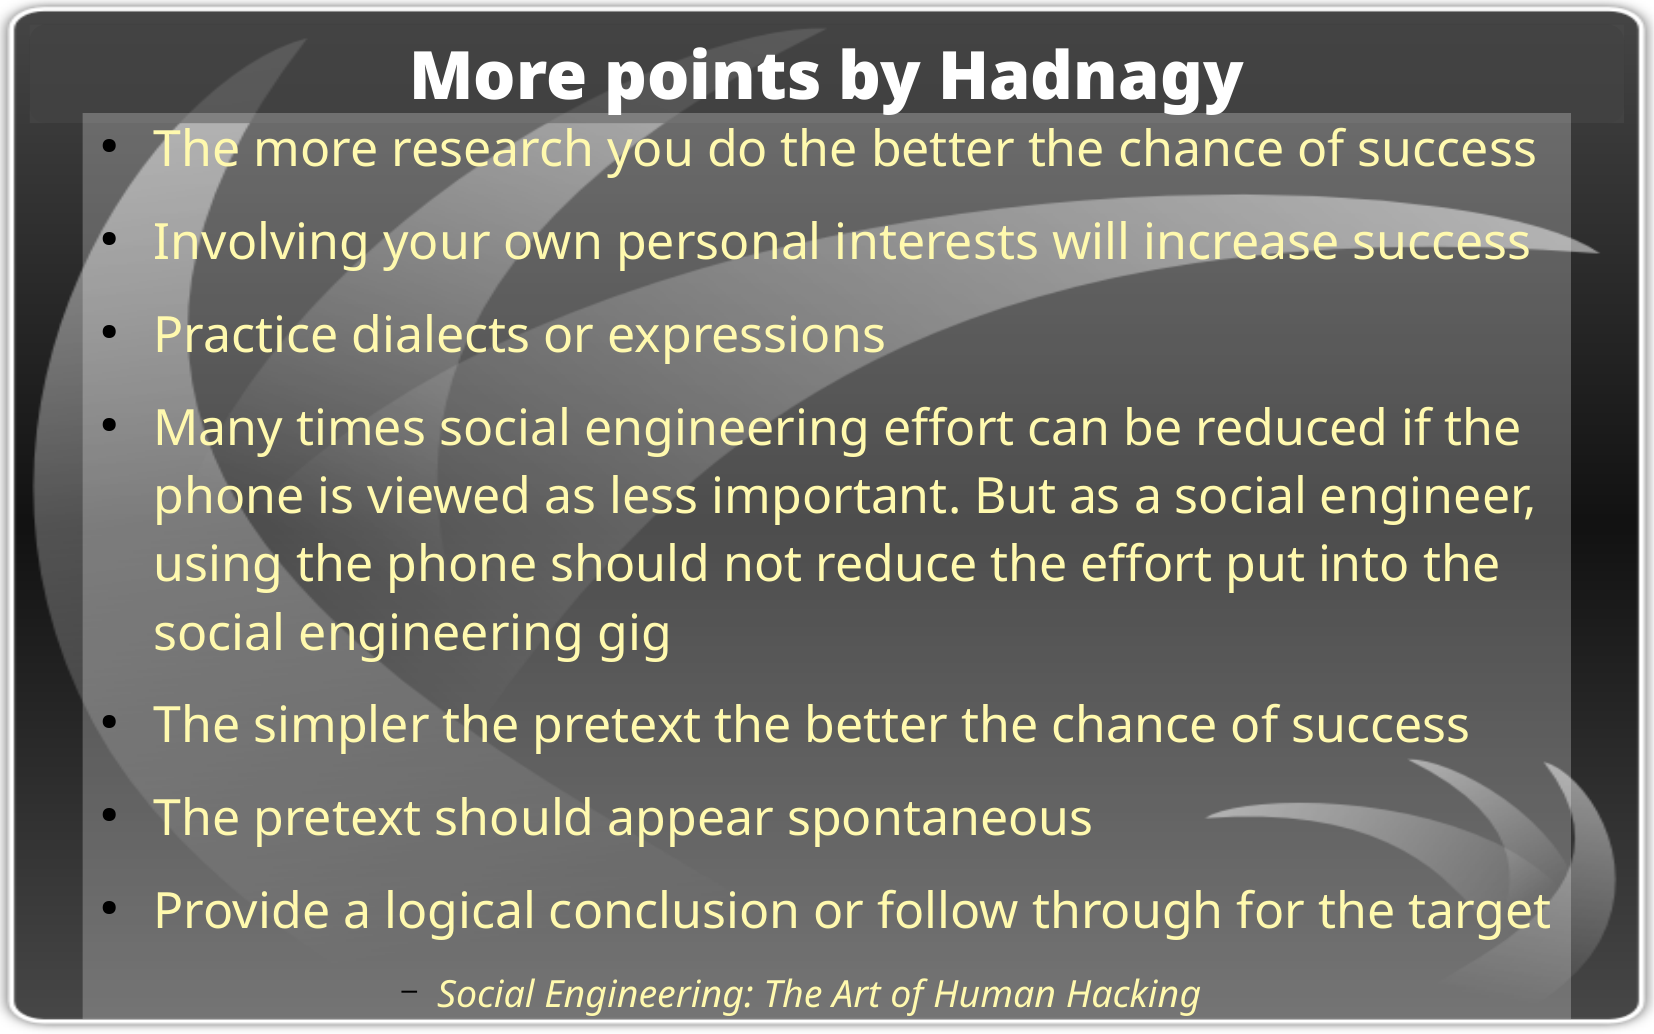

# More points by Hadnagy
The more research you do the better the chance of success
Involving your own personal interests will increase success
Practice dialects or expressions
Many times social engineering effort can be reduced if the phone is viewed as less important. But as a social engineer, using the phone should not reduce the effort put into the social engineering gig
The simpler the pretext the better the chance of success
The pretext should appear spontaneous
Provide a logical conclusion or follow through for the target
Social Engineering: The Art of Human Hacking